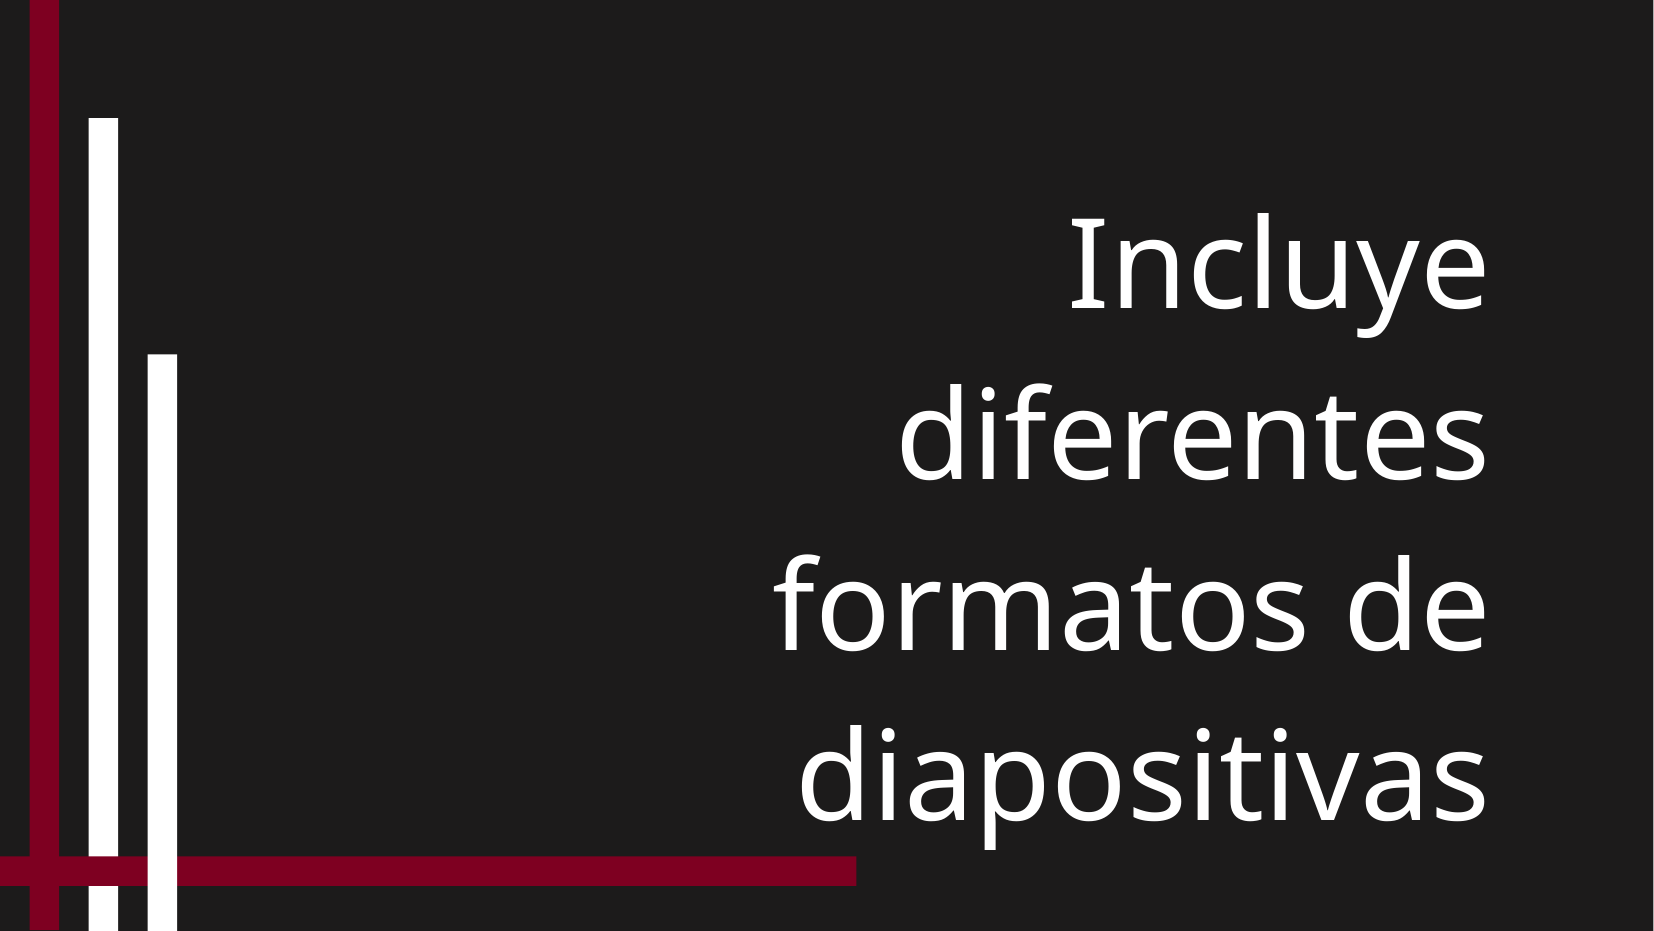

# Herramientas
Incluye diferentes formatos de diapositivas